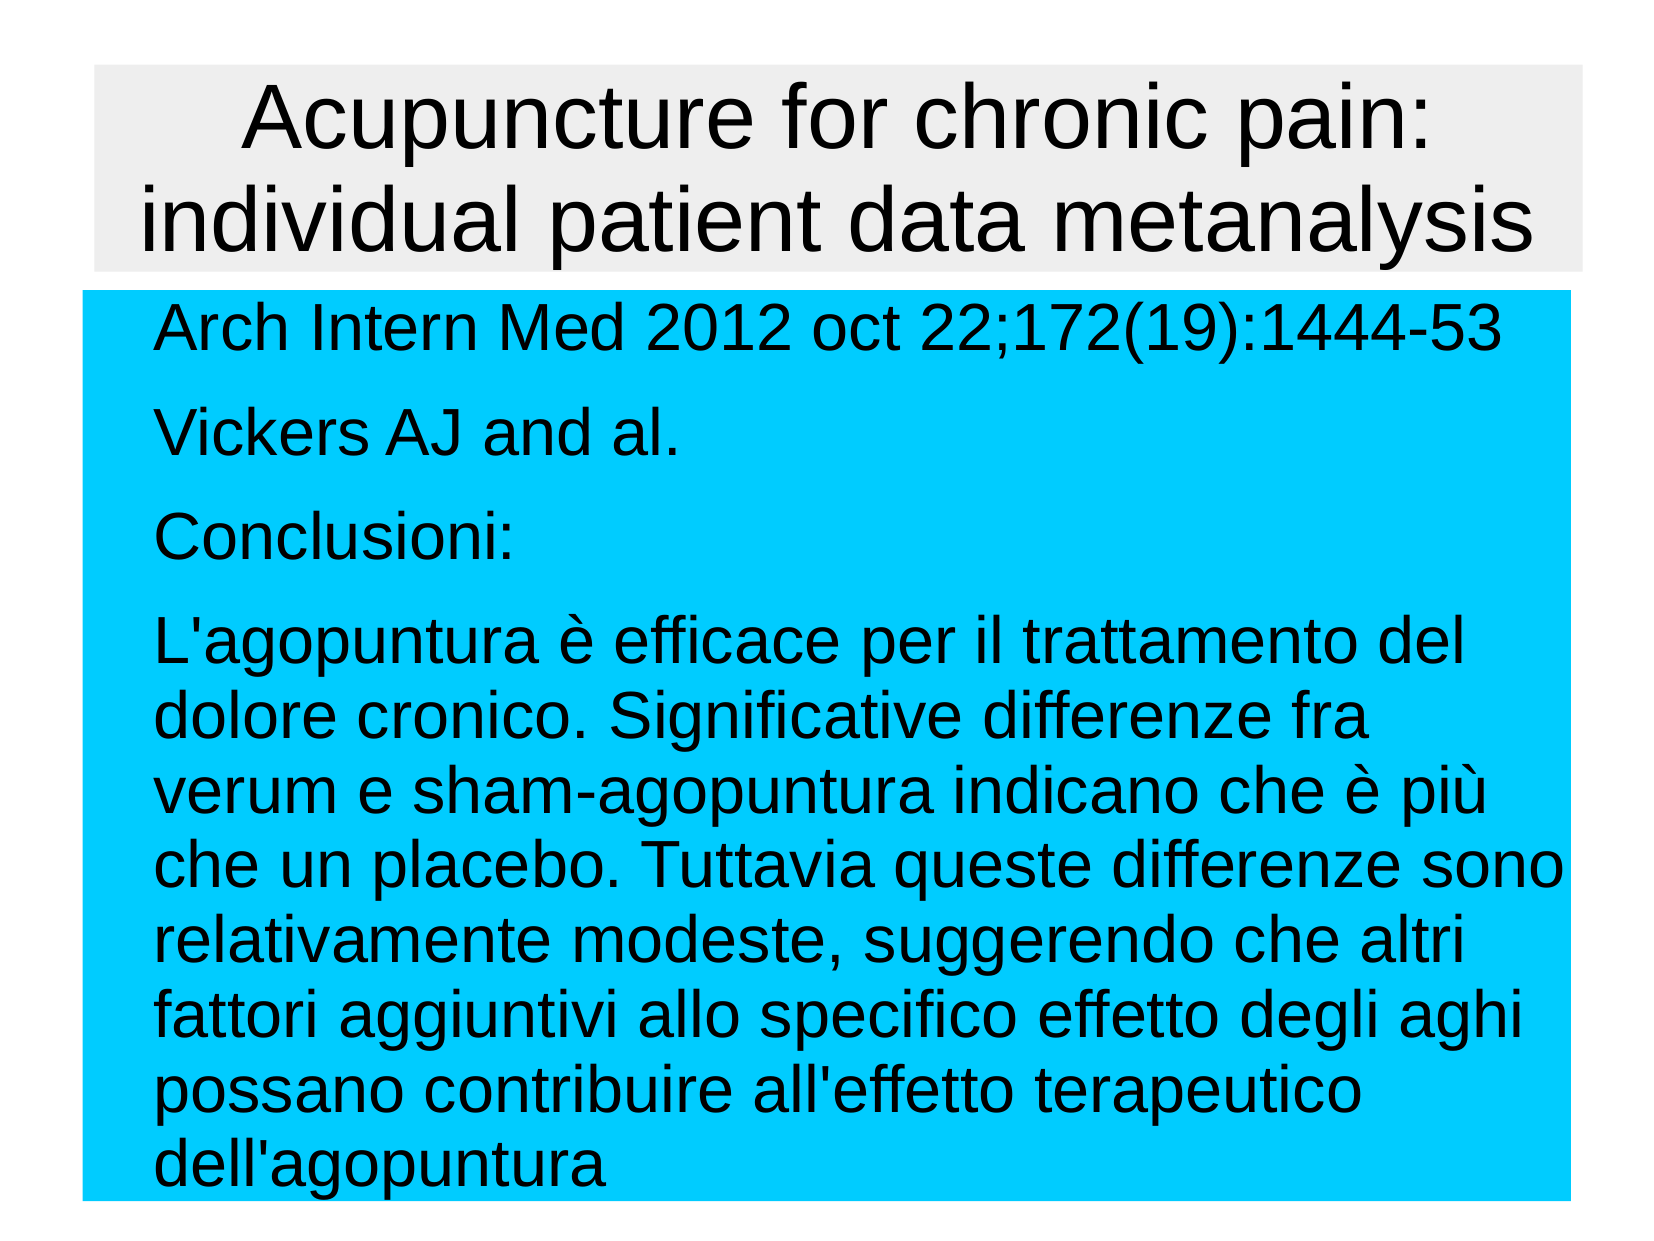

# Acupuncture for chronic pain: individual patient data metanalysis
Arch Intern Med 2012 oct 22;172(19):1444-53
Vickers AJ and al.
Conclusioni:
L'agopuntura è efficace per il trattamento del dolore cronico. Significative differenze fra verum e sham-agopuntura indicano che è più che un placebo. Tuttavia queste differenze sono relativamente modeste, suggerendo che altri fattori aggiuntivi allo specifico effetto degli aghi possano contribuire all'effetto terapeutico dell'agopuntura